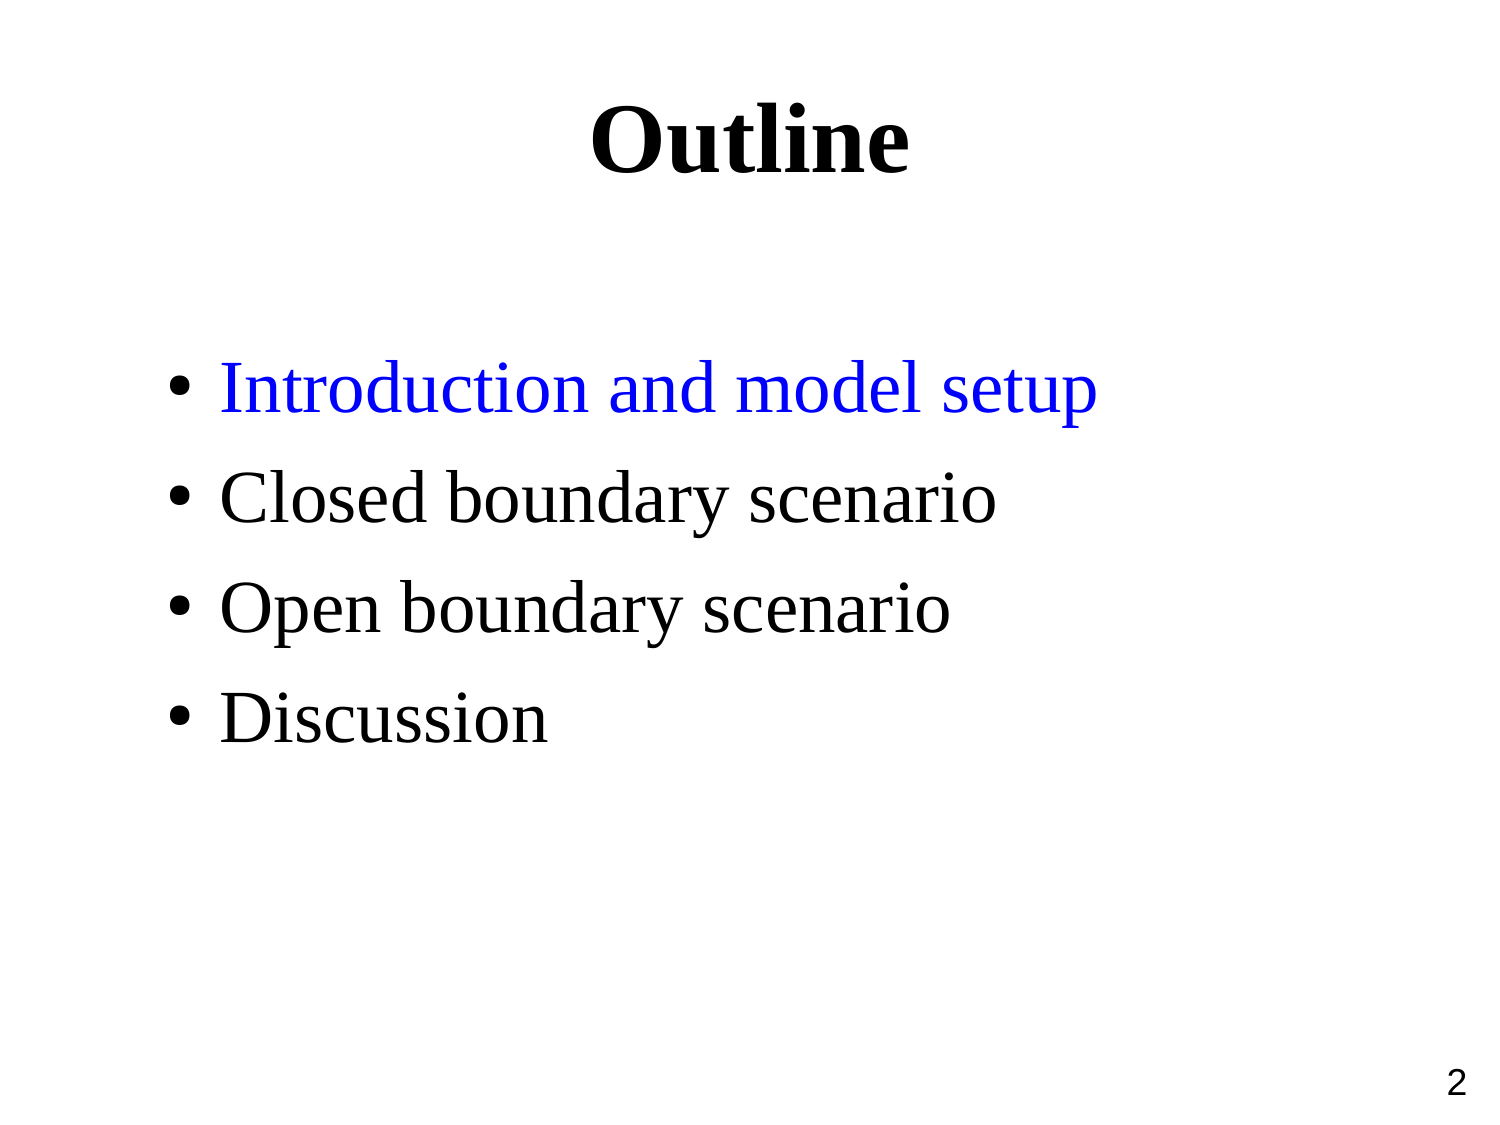

# Outline
Introduction and model setup
Closed boundary scenario
Open boundary scenario
Discussion